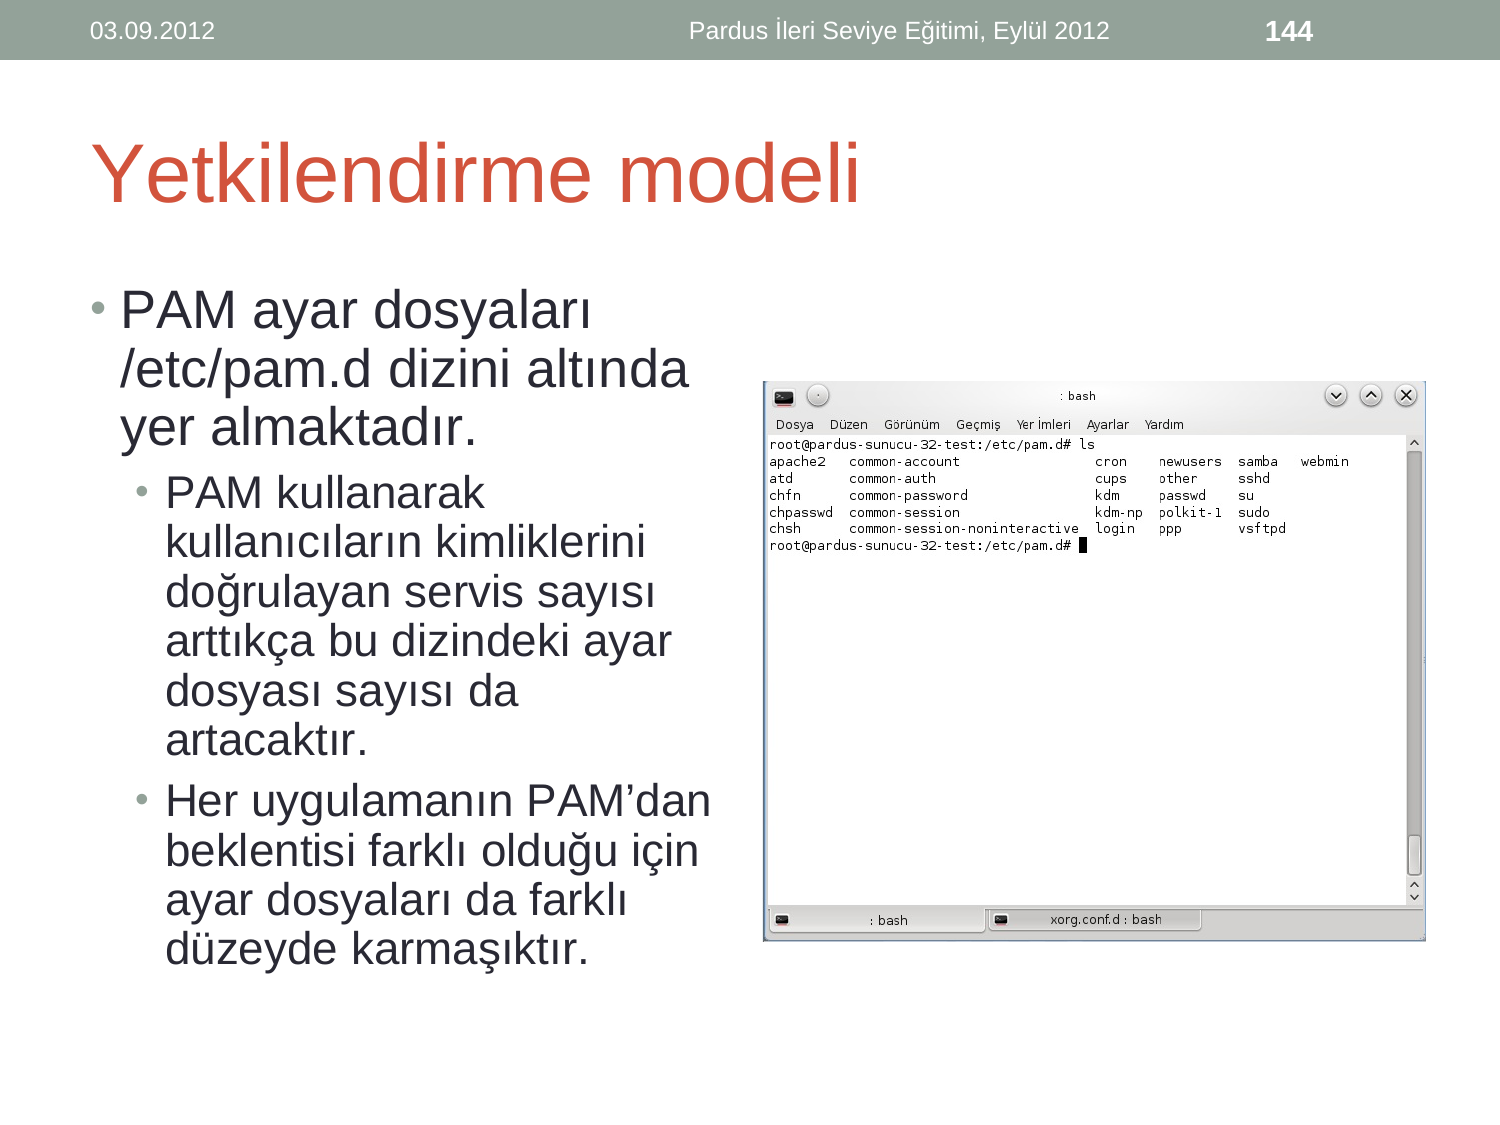

03.09.2012
Pardus İleri Seviye Eğitimi, Eylül 2012
# Yetkilendirme modeli
PAM ayar dosyaları /etc/pam.d dizini altında yer almaktadır.
PAM kullanarak kullanıcıların kimliklerini doğrulayan servis sayısı arttıkça bu dizindeki ayar dosyası sayısı da artacaktır.
Her uygulamanın PAM’dan beklentisi farklı olduğu için ayar dosyaları da farklı düzeyde karmaşıktır.